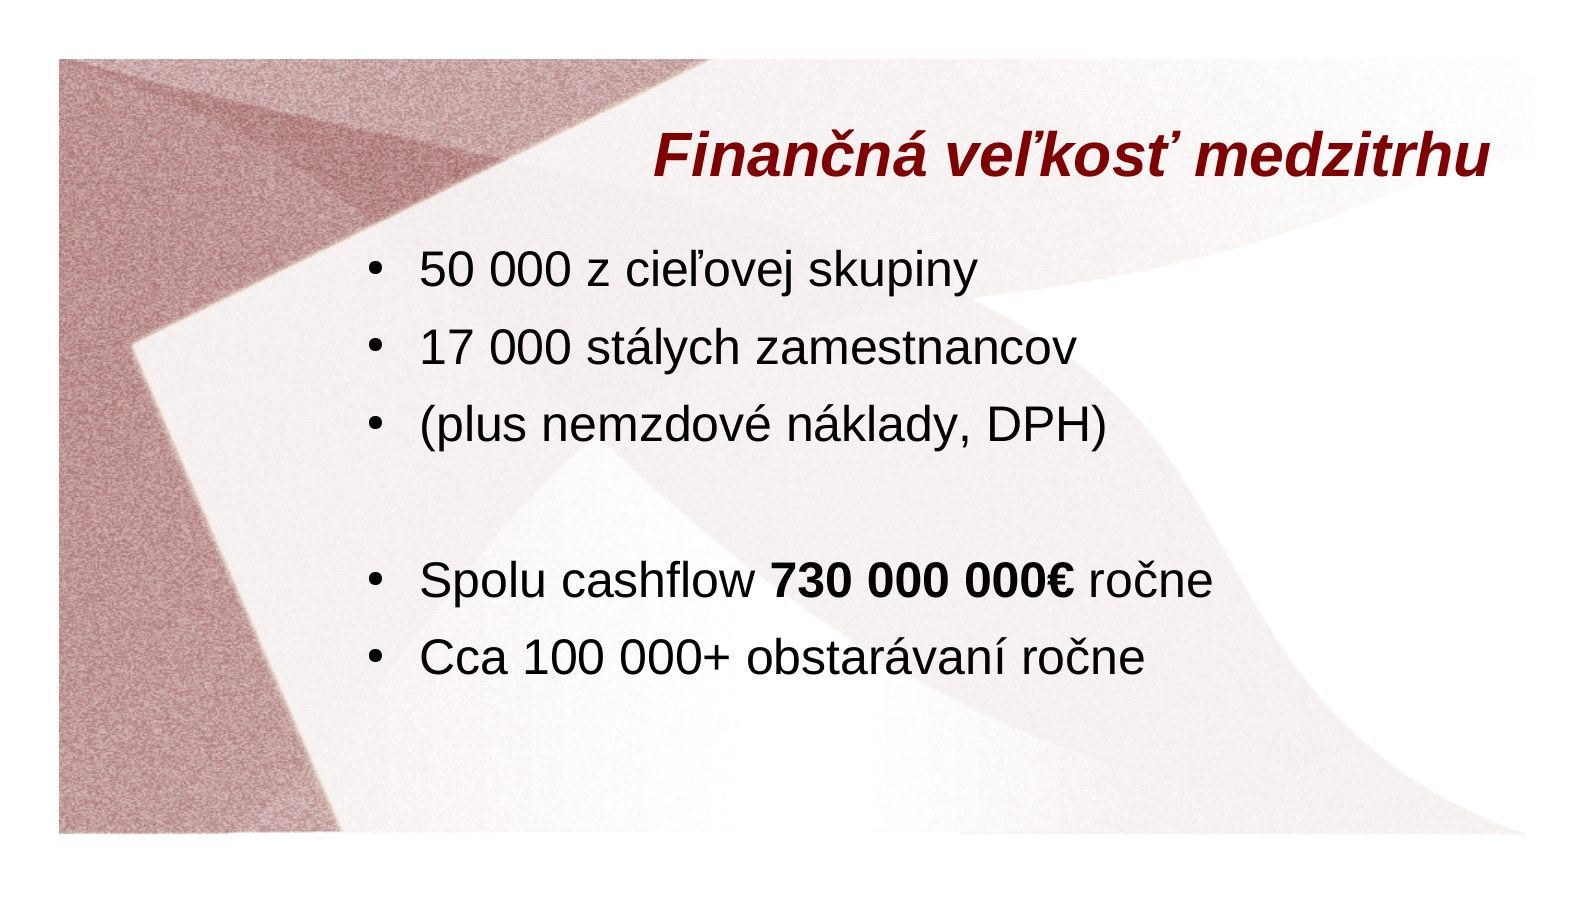

# Finančná veľkosť medzitrhu
50 000 z cieľovej skupiny
17 000 stálych zamestnancov
(plus nemzdové náklady, DPH)
Spolu cashflow 730 000 000€ ročne
Cca 100 000+ obstarávaní ročne